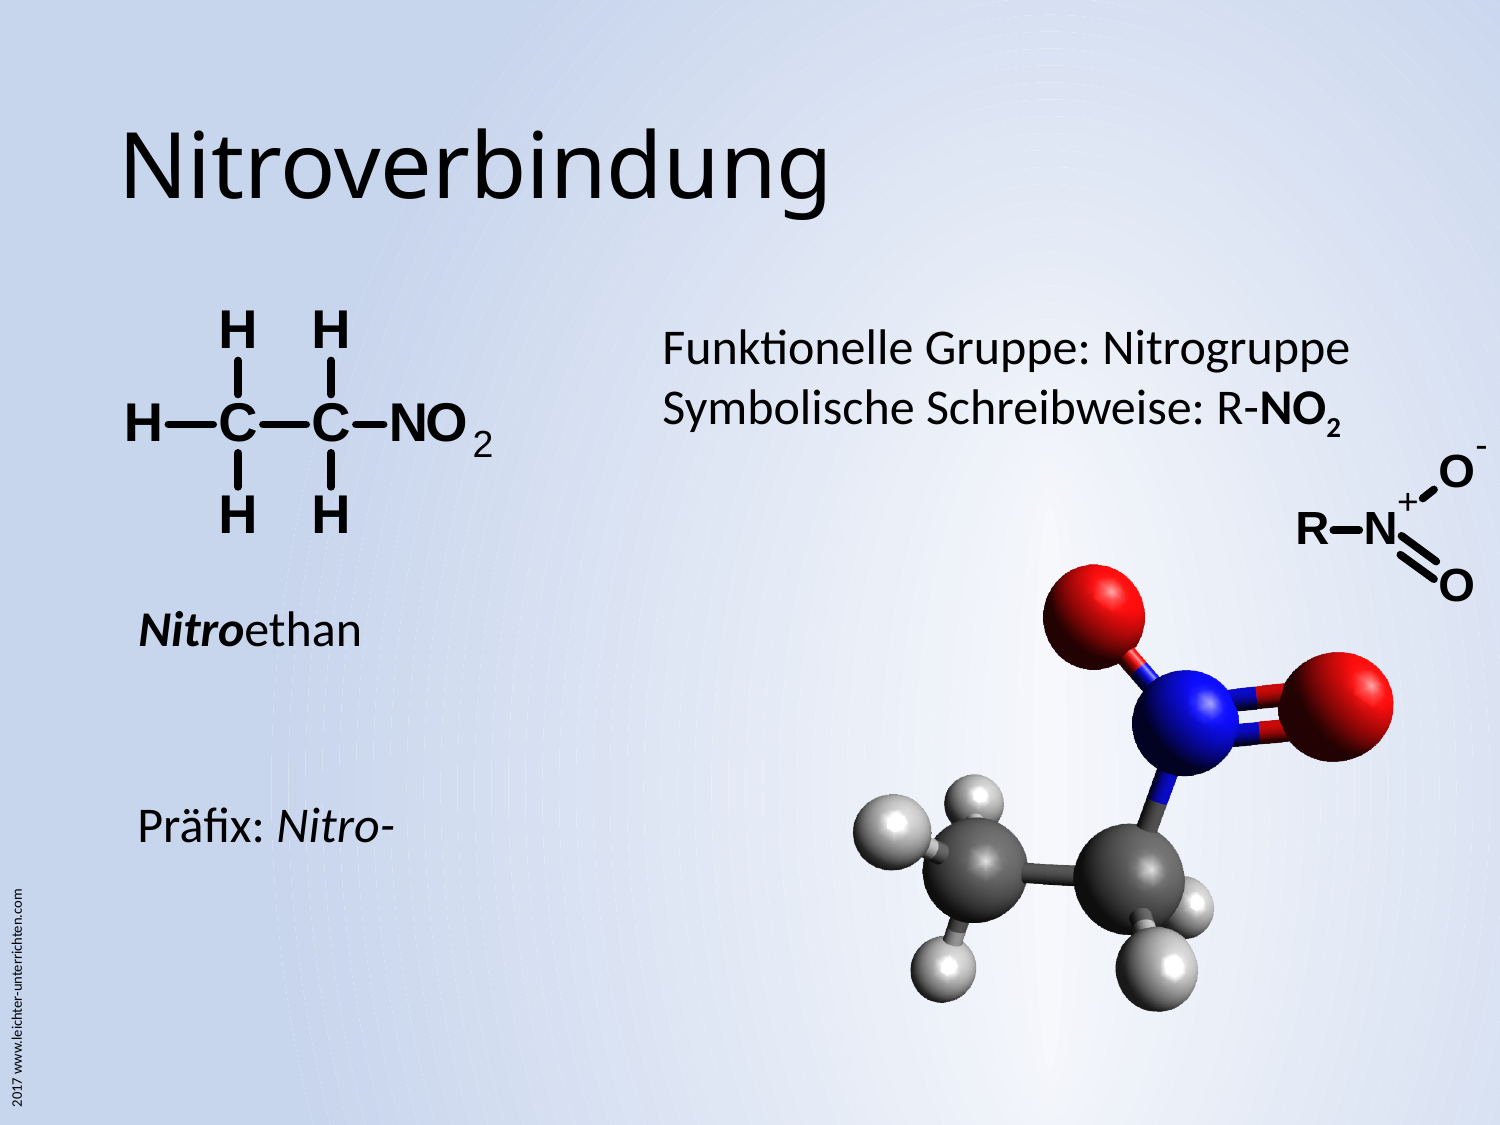

# Nitroverbindung
Funktionelle Gruppe: Nitrogruppe
Symbolische Schreibweise: R-NO2
Nitroethan
Präfix: Nitro-